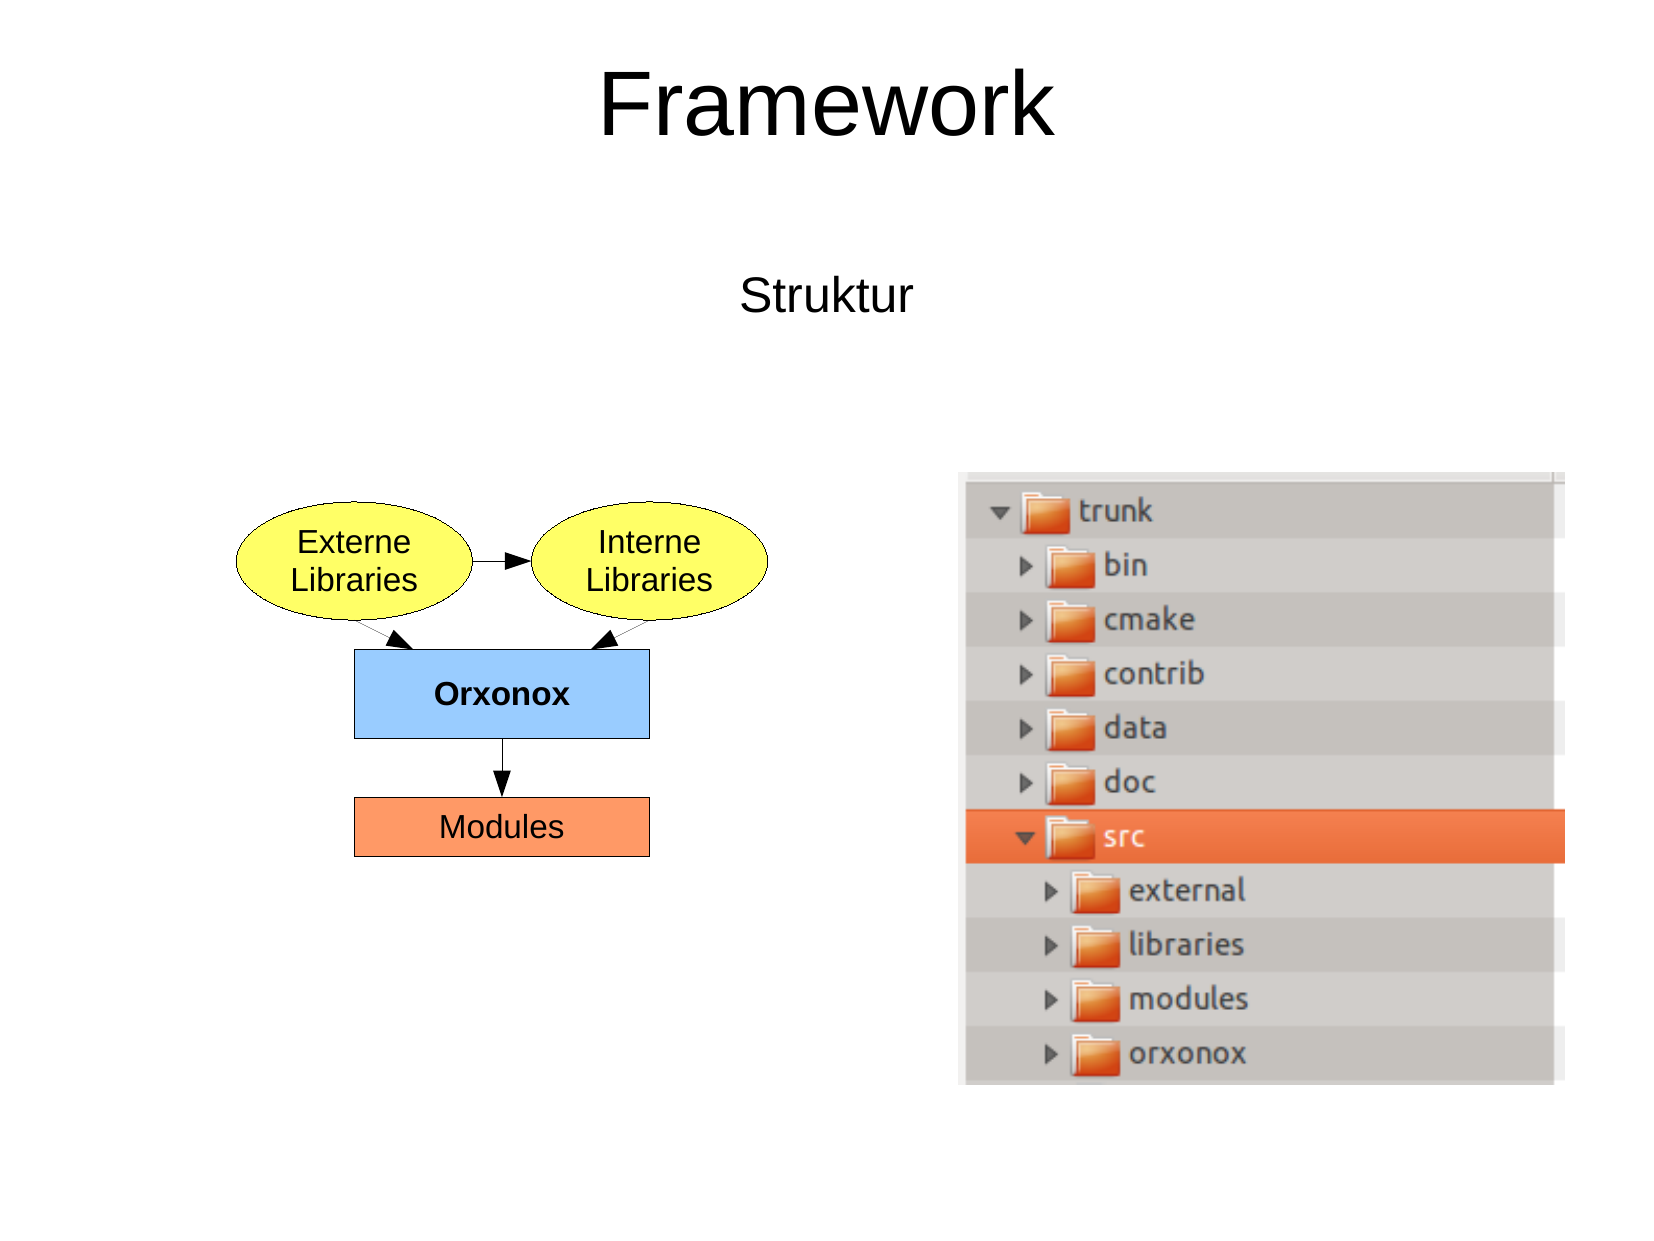

# Framework
Struktur
Externe
Libraries
Interne
Libraries
Orxonox
Modules